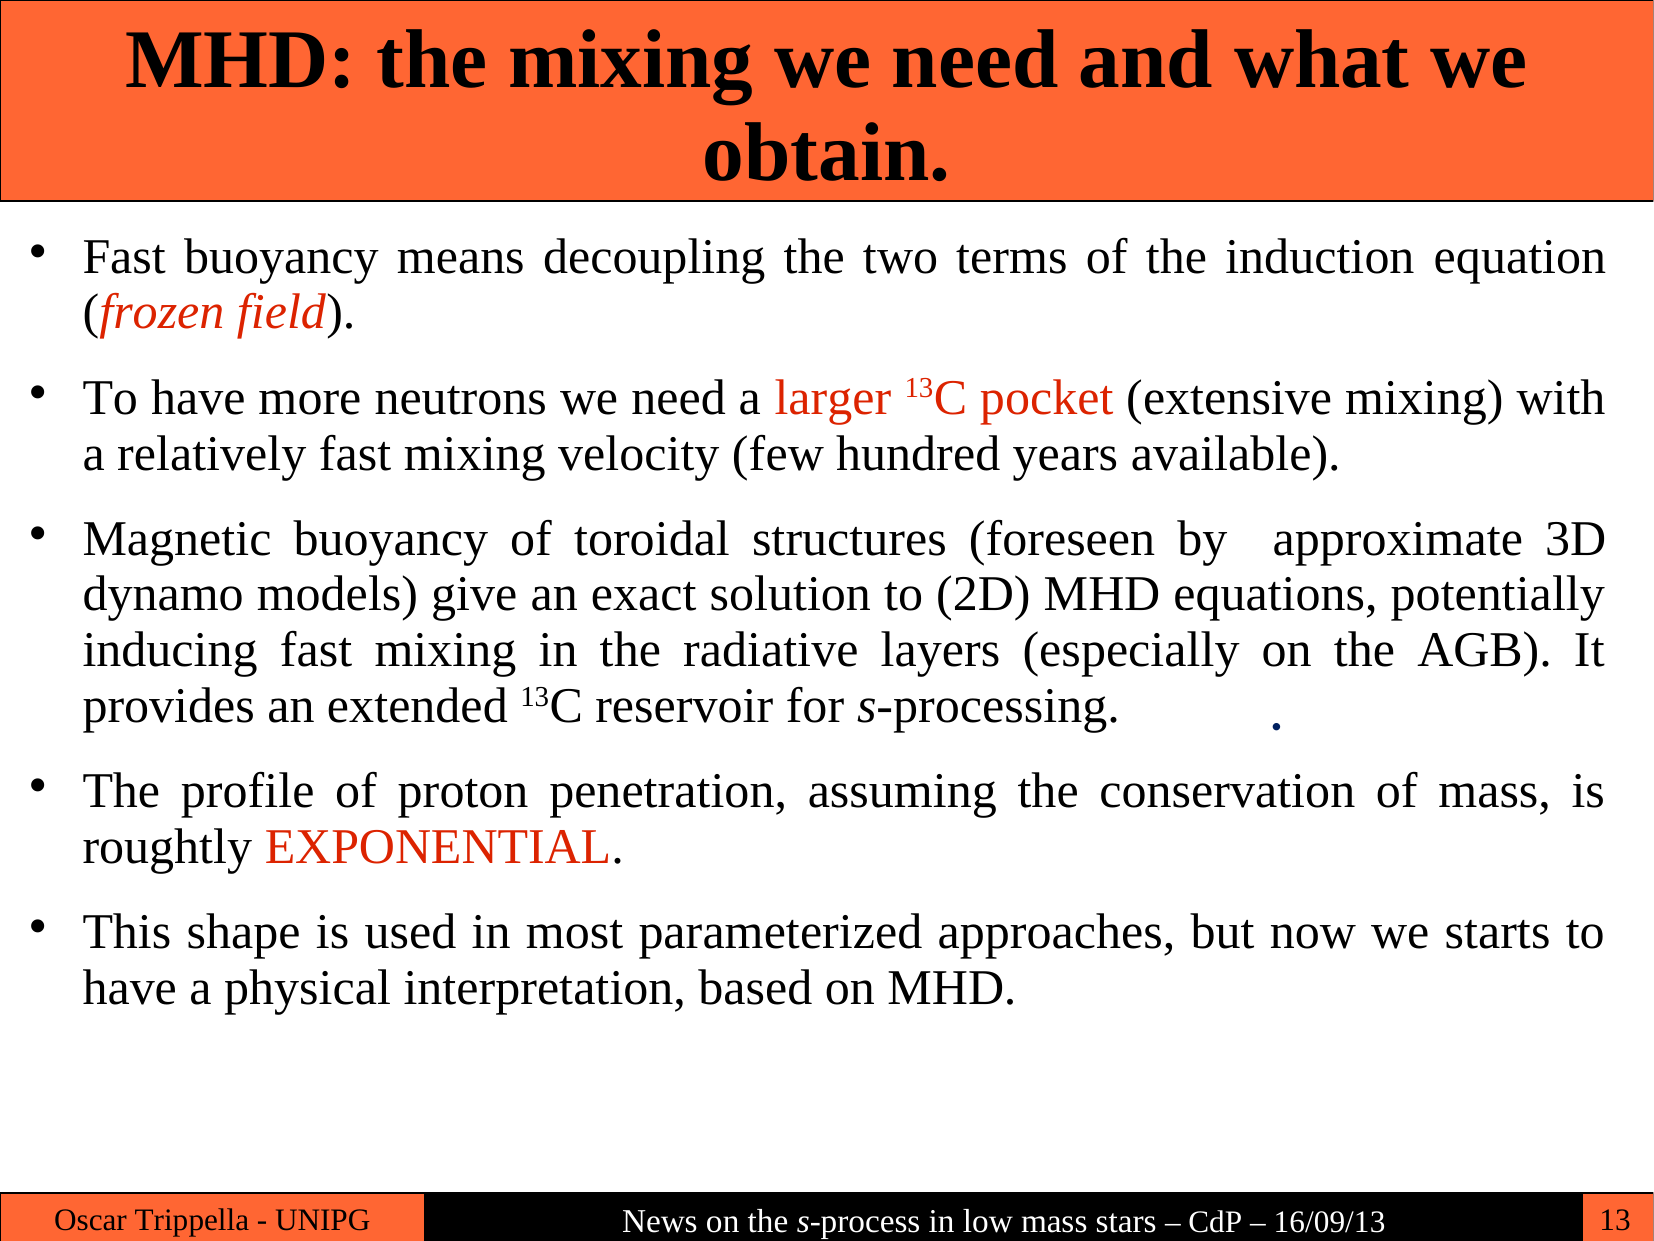

MHD: the mixing we need and what we obtain.
# Fast buoyancy means decoupling the two terms of the induction equation (frozen field).
To have more neutrons we need a larger 13C pocket (extensive mixing) with a relatively fast mixing velocity (few hundred years available).
Magnetic buoyancy of toroidal structures (foreseen by 	approximate 3D dynamo models) give an exact solution to (2D) MHD equations, potentially inducing fast mixing in the radiative layers (especially on the AGB). It provides an extended 13C reservoir for s-processing.
The profile of proton penetration, assuming the conservation of mass, is roughtly EXPONENTIAL.
This shape is used in most parameterized approaches, but now we starts to have a physical interpretation, based on MHD.
.
Oscar Trippella - UNIPG
News on the s-process in low mass stars – CdP – 16/09/13
13